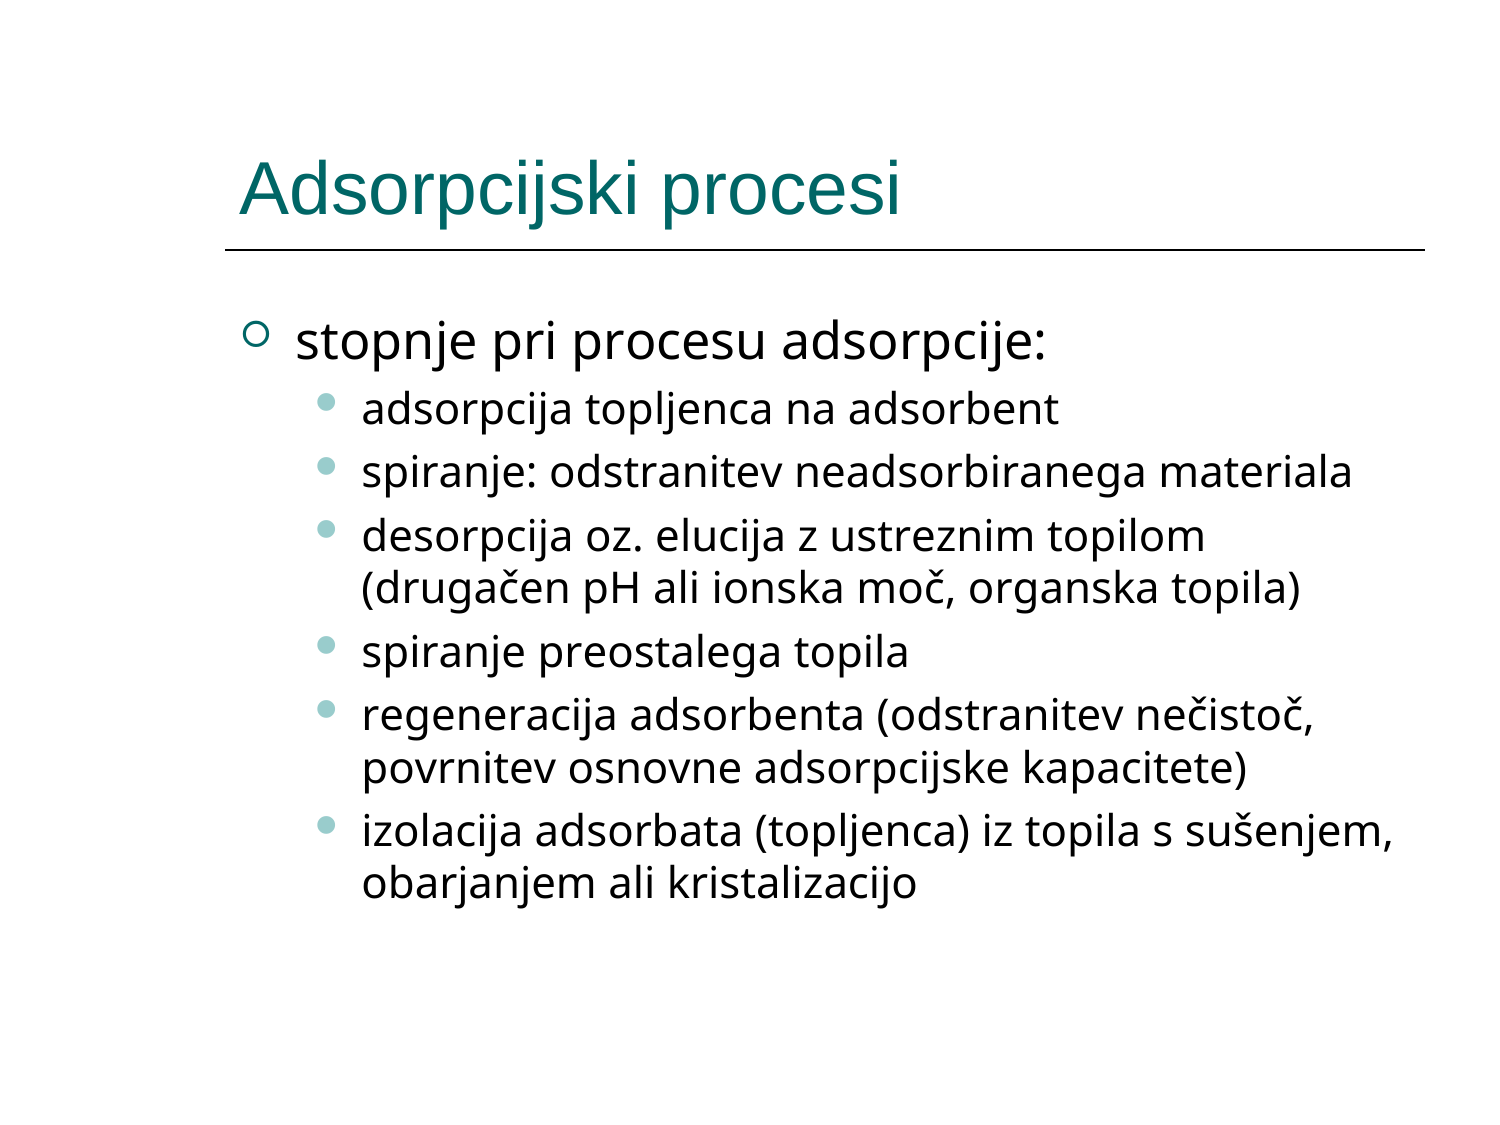

# Adsorpcijski procesi
stopnje pri procesu adsorpcije:
adsorpcija topljenca na adsorbent
spiranje: odstranitev neadsorbiranega materiala
desorpcija oz. elucija z ustreznim topilom (drugačen pH ali ionska moč, organska topila)
spiranje preostalega topila
regeneracija adsorbenta (odstranitev nečistoč, povrnitev osnovne adsorpcijske kapacitete)
izolacija adsorbata (topljenca) iz topila s sušenjem, obarjanjem ali kristalizacijo